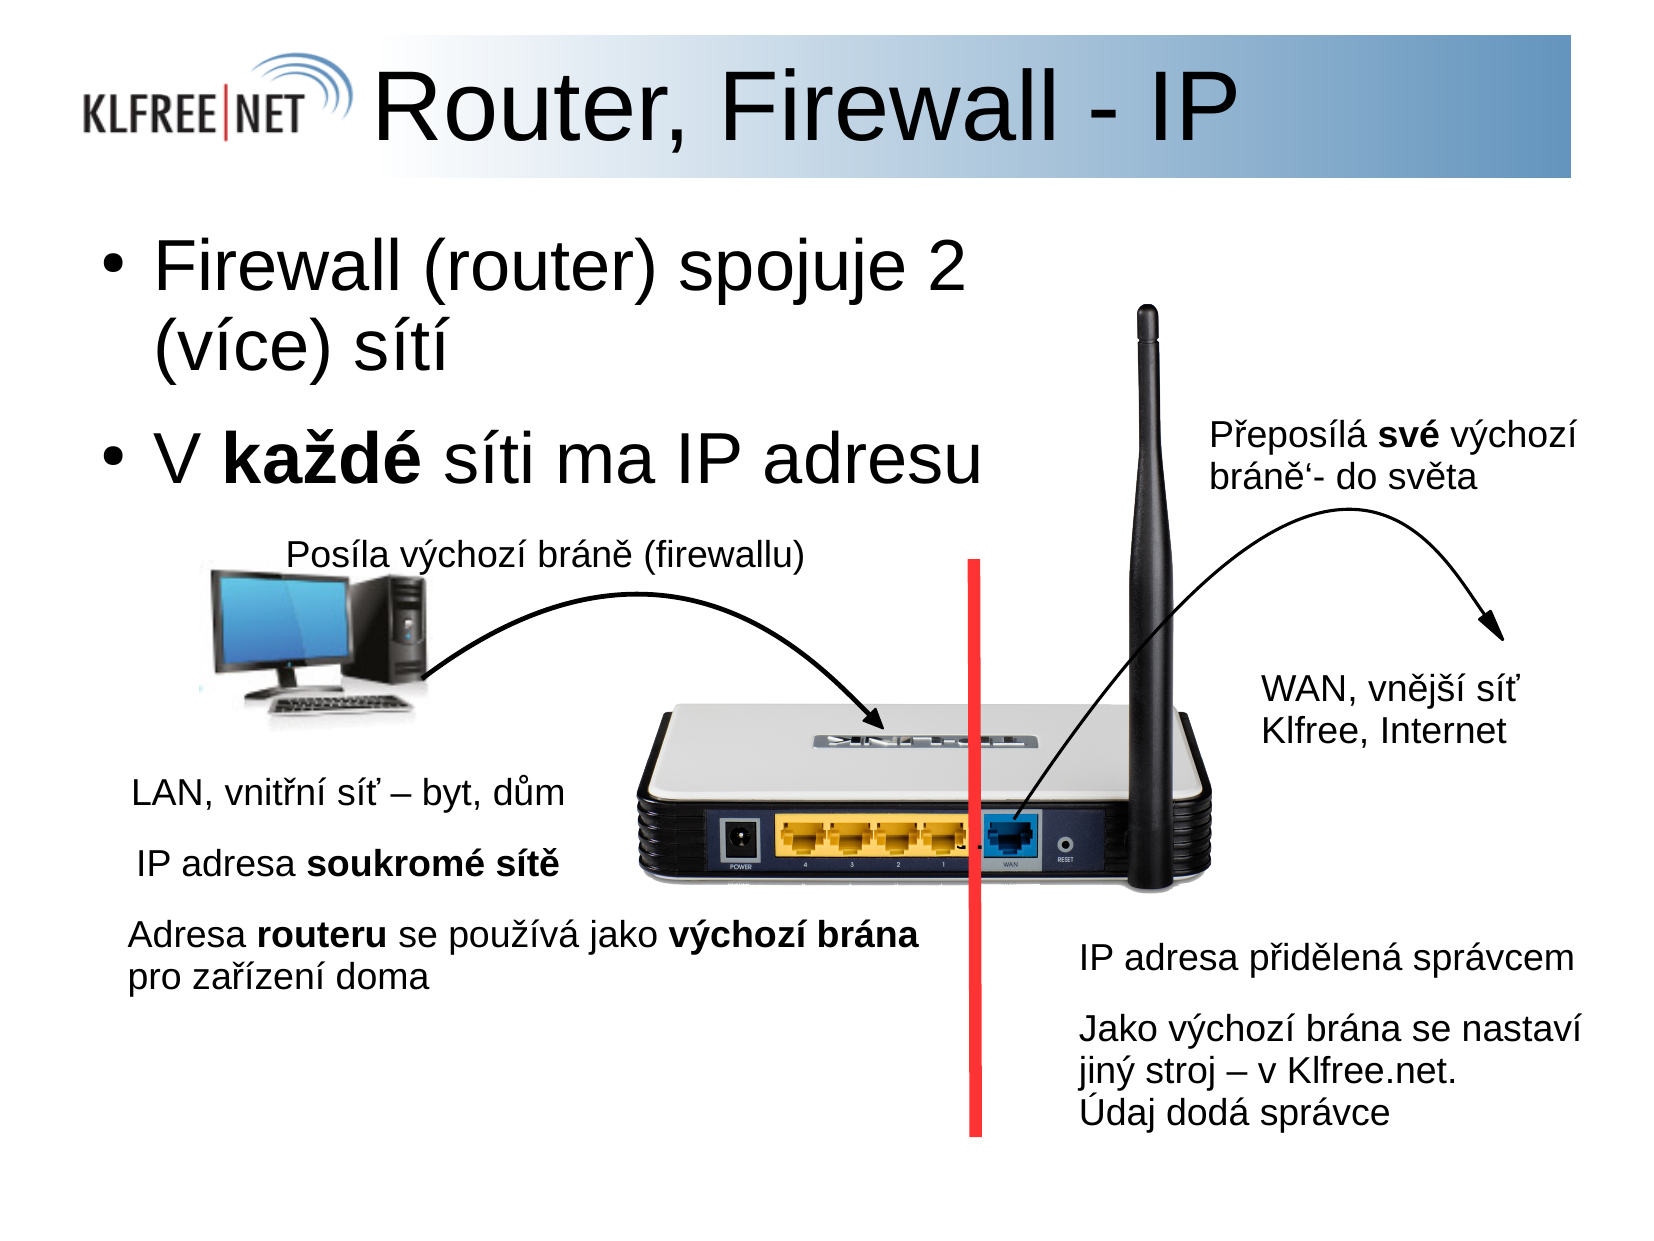

# Router, Firewall - IP
Firewall (router) spojuje 2 (více) sítí
V každé síti ma IP adresu
Přeposílá své výchozí
bráně‘- do světa
Posíla výchozí bráně (firewallu)
;
WAN, vnější síť
Klfree, Internet
LAN, vnitřní síť – byt, dům
IP adresa soukromé sítě
Adresa routeru se používá jako výchozí brána
pro zařízení doma
IP adresa přidělená správcem
Jako výchozí brána se nastaví
jiný stroj – v Klfree.net.
Údaj dodá správce